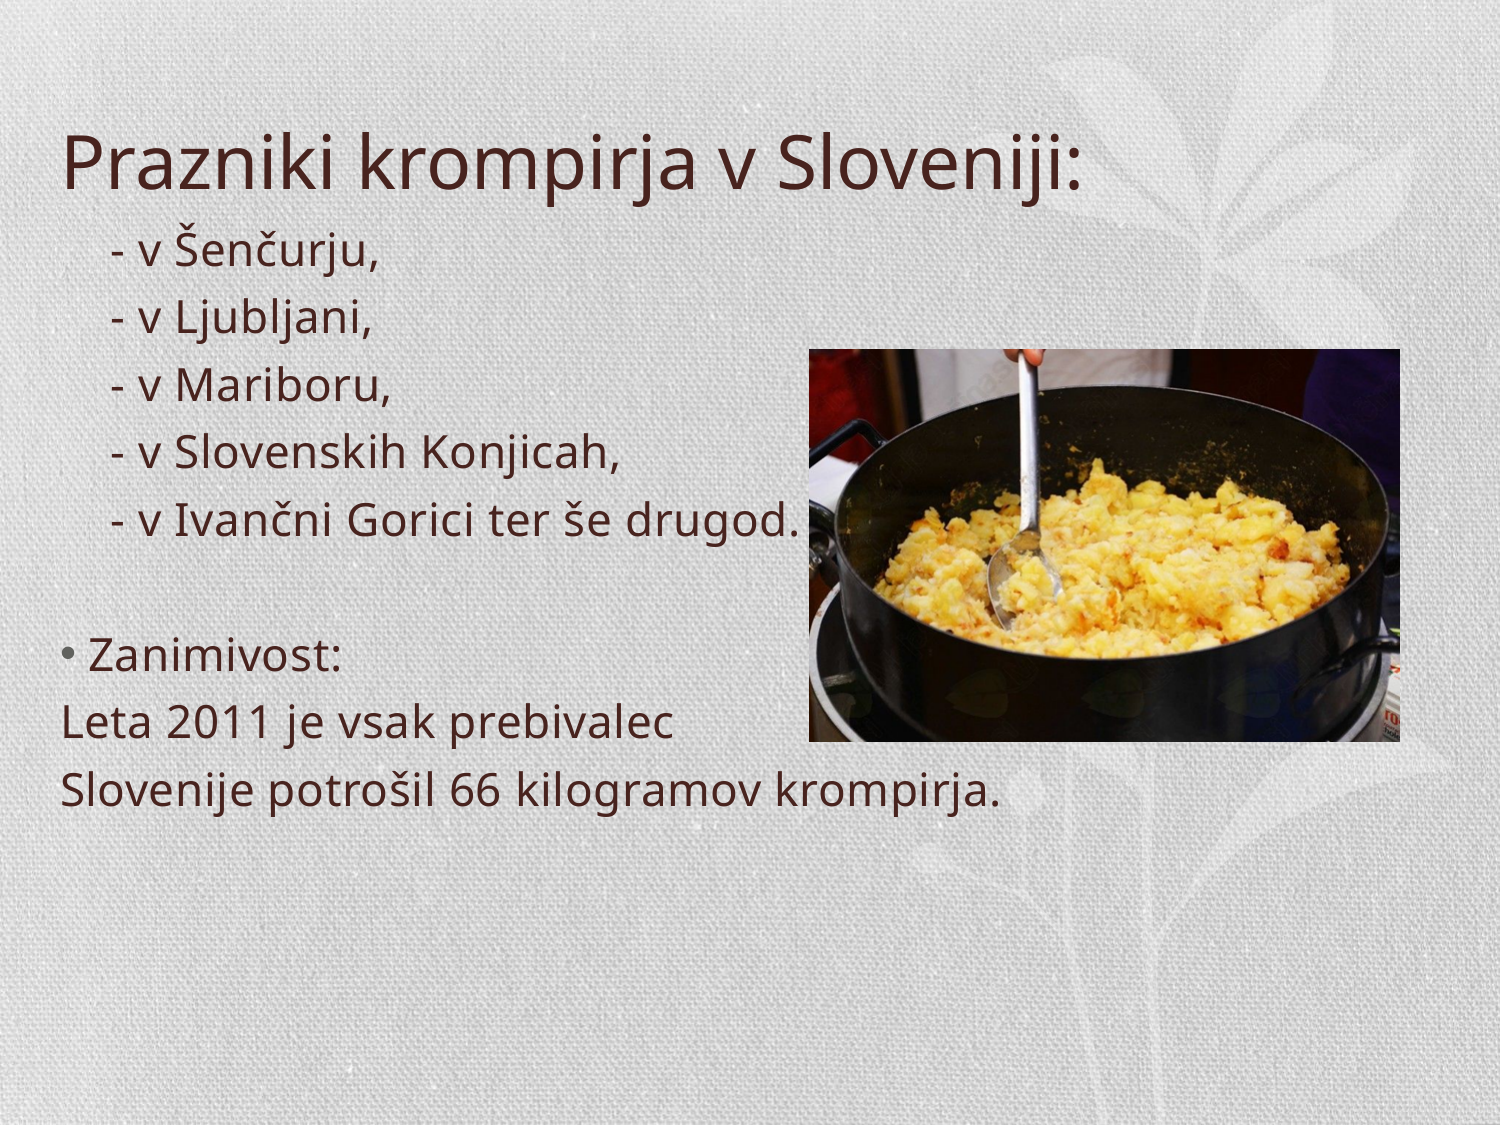

# Prazniki krompirja v Sloveniji:
 - v Šenčurju,
 - v Ljubljani,
 - v Mariboru,
 - v Slovenskih Konjicah,
 - v Ivančni Gorici ter še drugod.
Zanimivost:
Leta 2011 je vsak prebivalec
Slovenije potrošil 66 kilogramov krompirja.